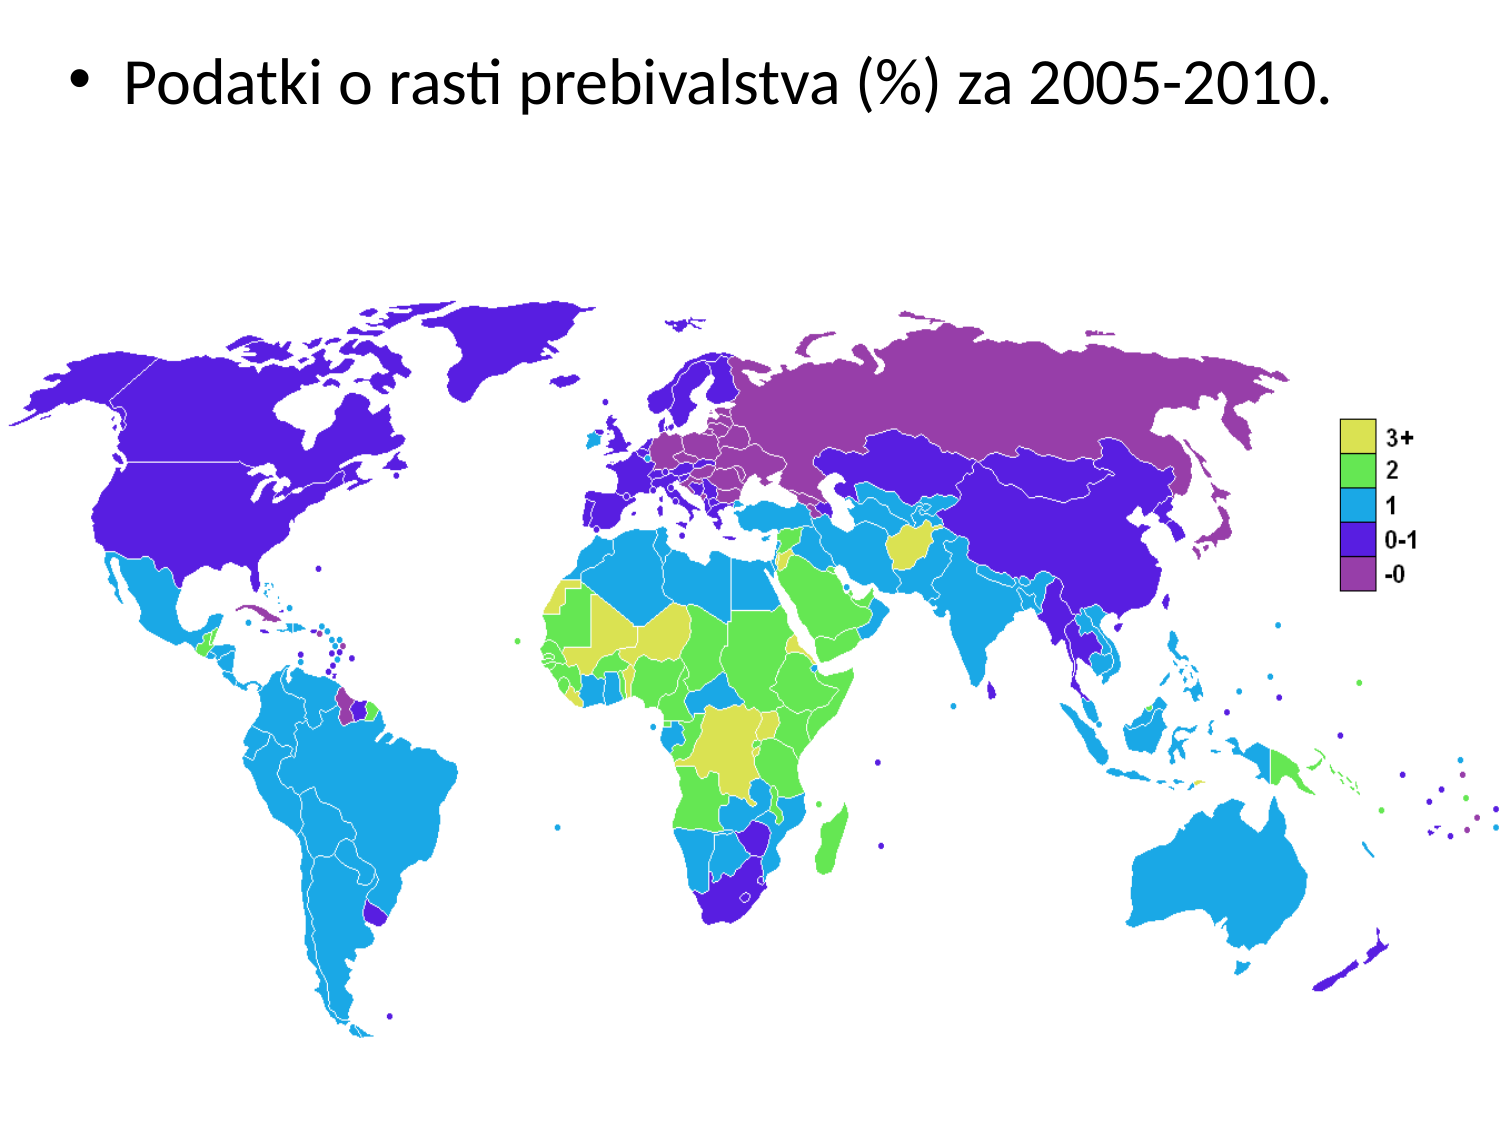

# Podatki o rasti prebivalstva (%) za 2005-2010.